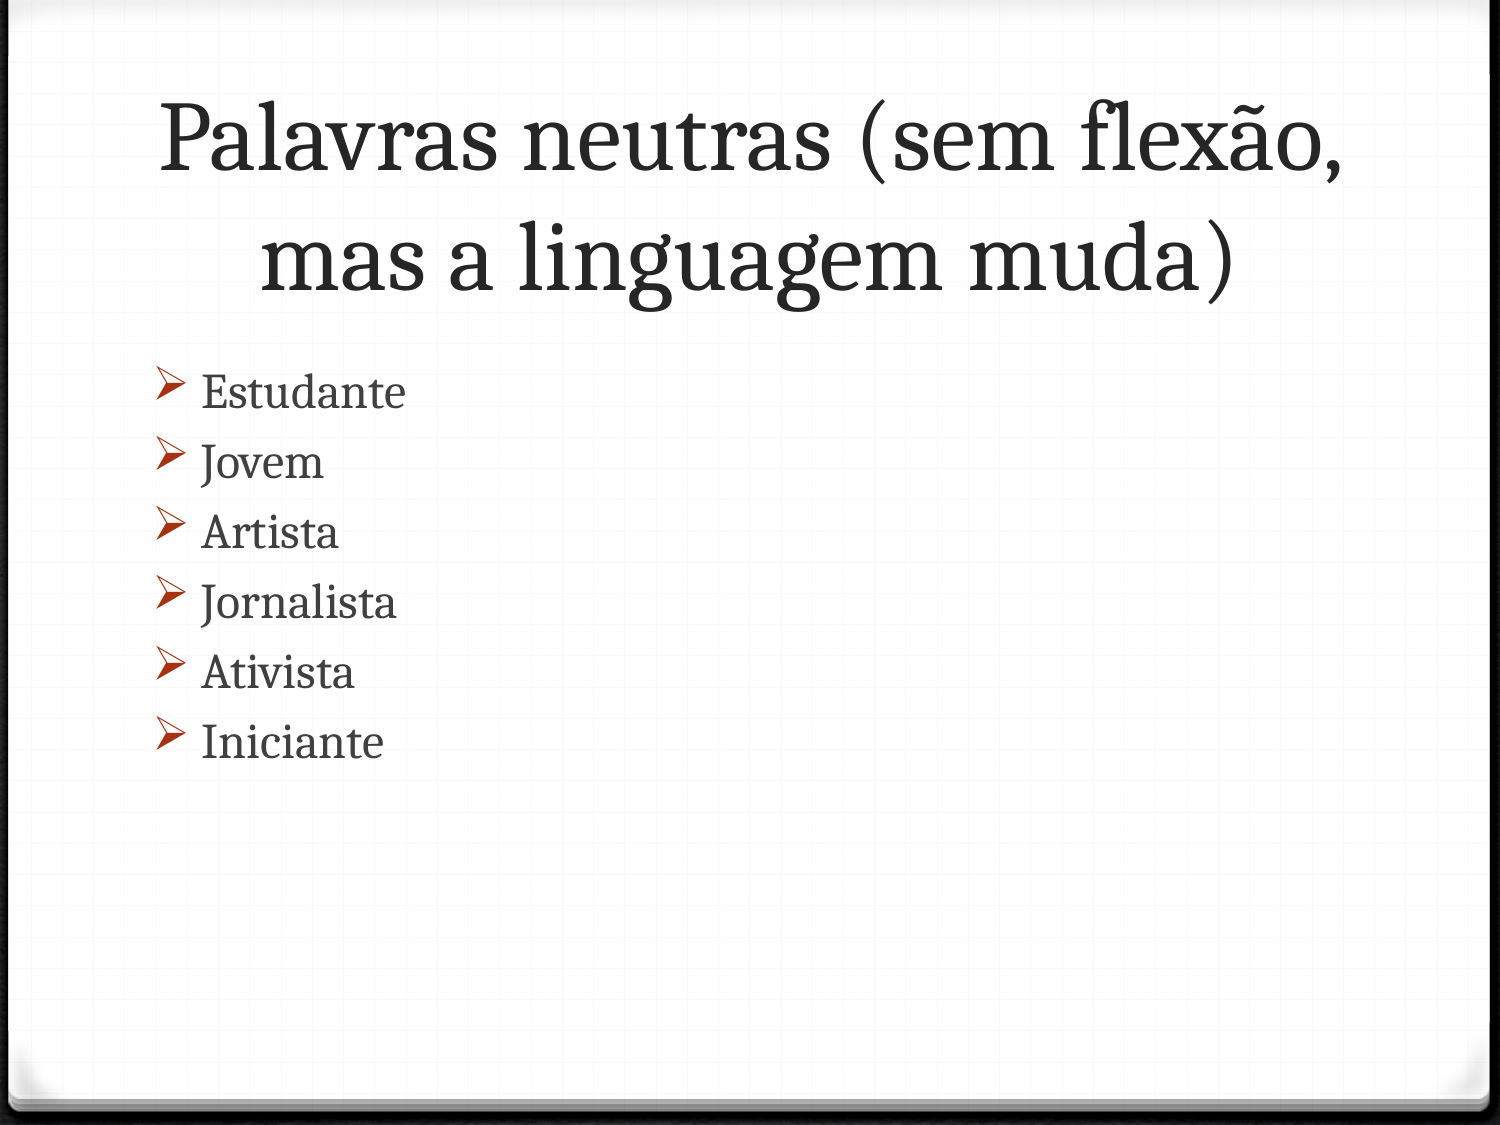

# Palavras neutras (sem flexão, mas a linguagem muda)
 Estudante
 Jovem
 Artista
 Jornalista
 Ativista
 Iniciante